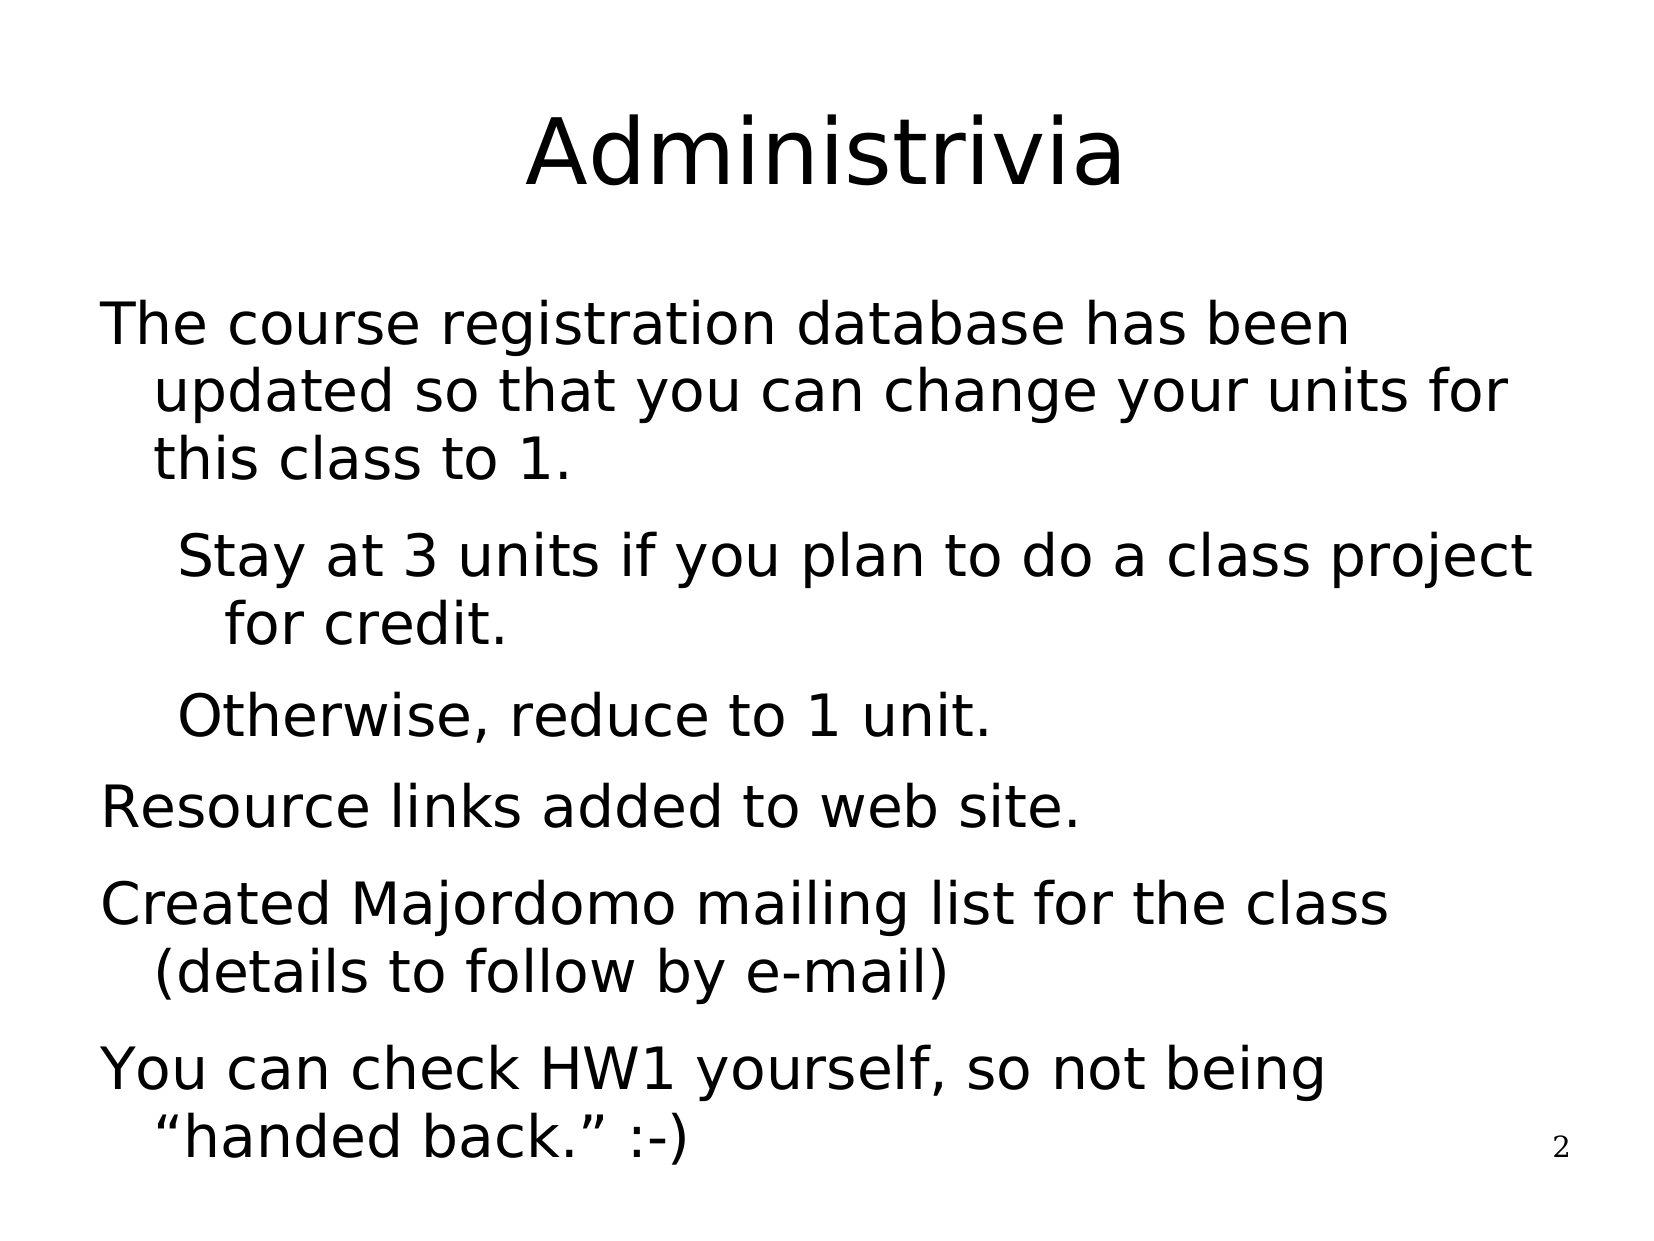

# Administrivia
The course registration database has been updated so that you can change your units for this class to 1.
Stay at 3 units if you plan to do a class project for credit.
Otherwise, reduce to 1 unit.
Resource links added to web site.
Created Majordomo mailing list for the class (details to follow by e-mail)
You can check HW1 yourself, so not being “handed back.” :-)
2